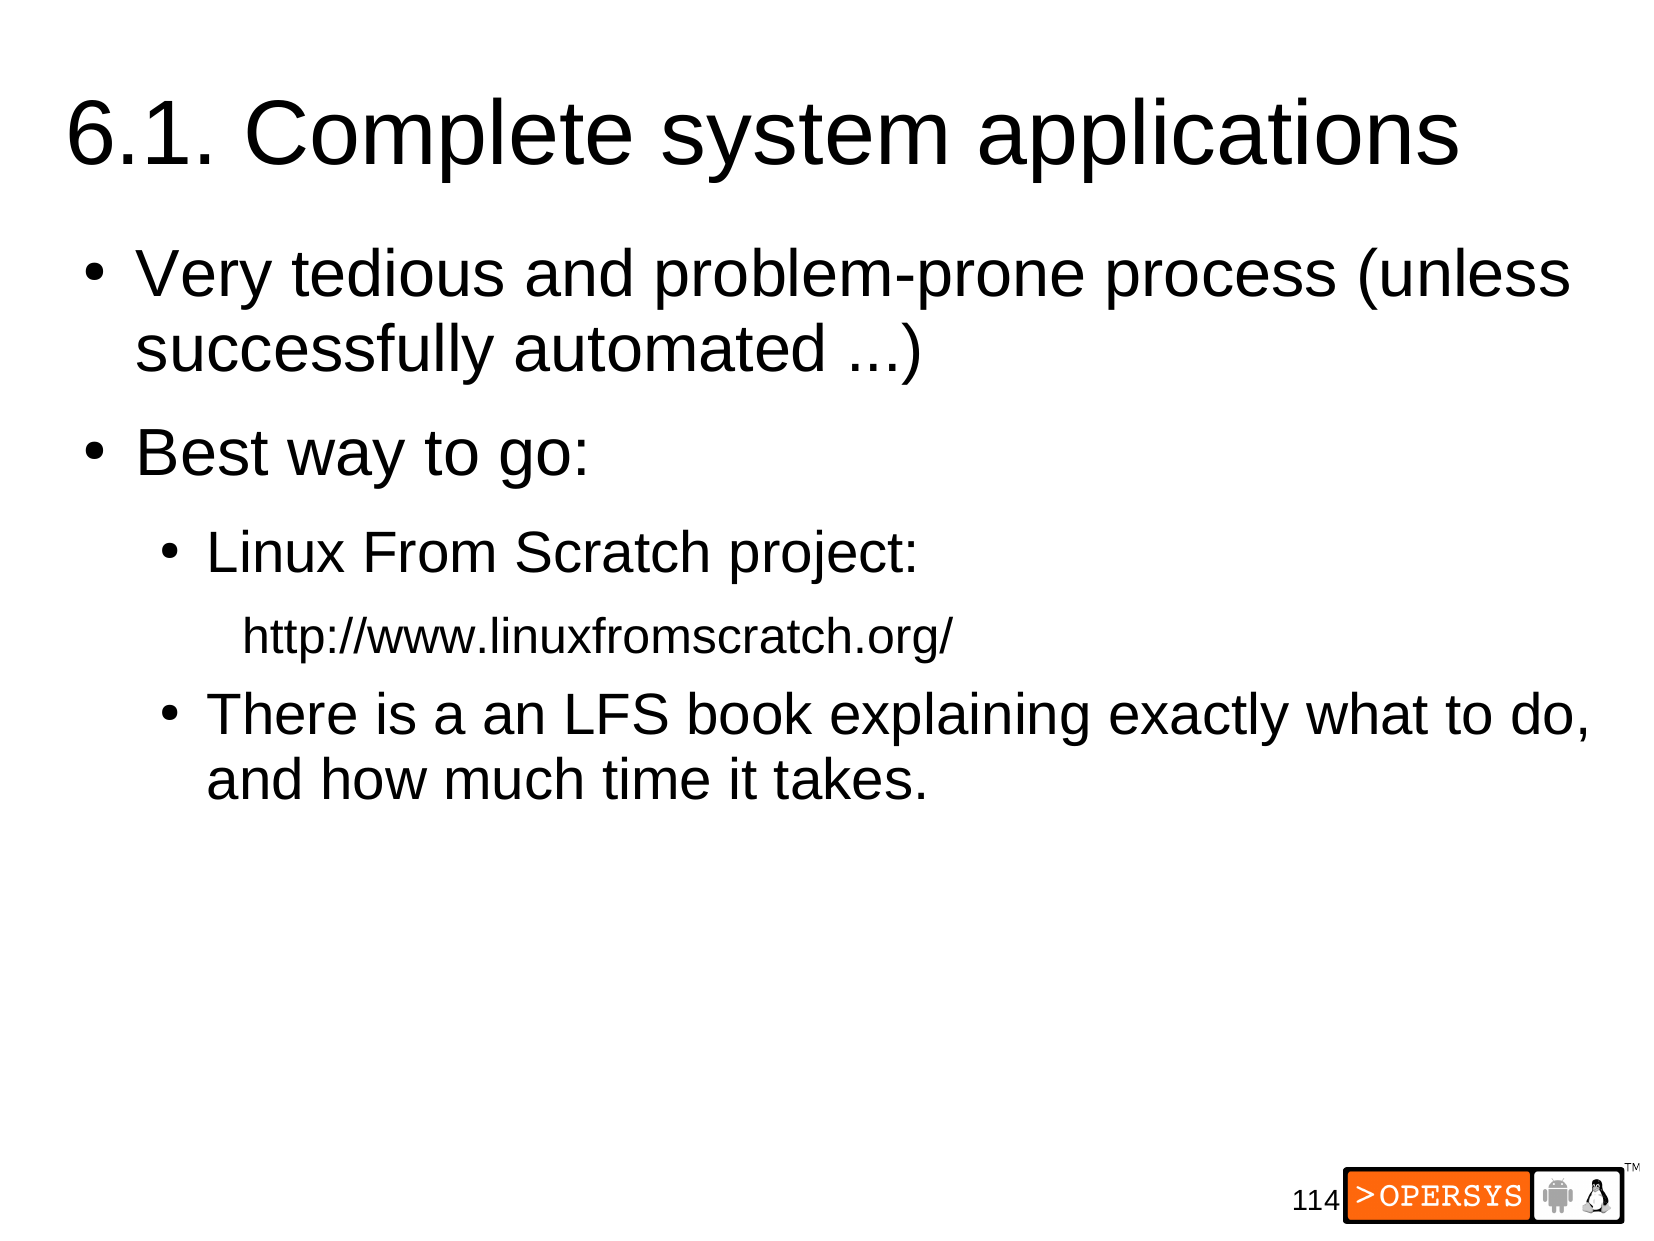

# 6.1. Complete system applications
Very tedious and problem-prone process (unless successfully automated ...)
Best way to go:
Linux From Scratch project:
http://www.linuxfromscratch.org/
There is a an LFS book explaining exactly what to do, and how much time it takes.